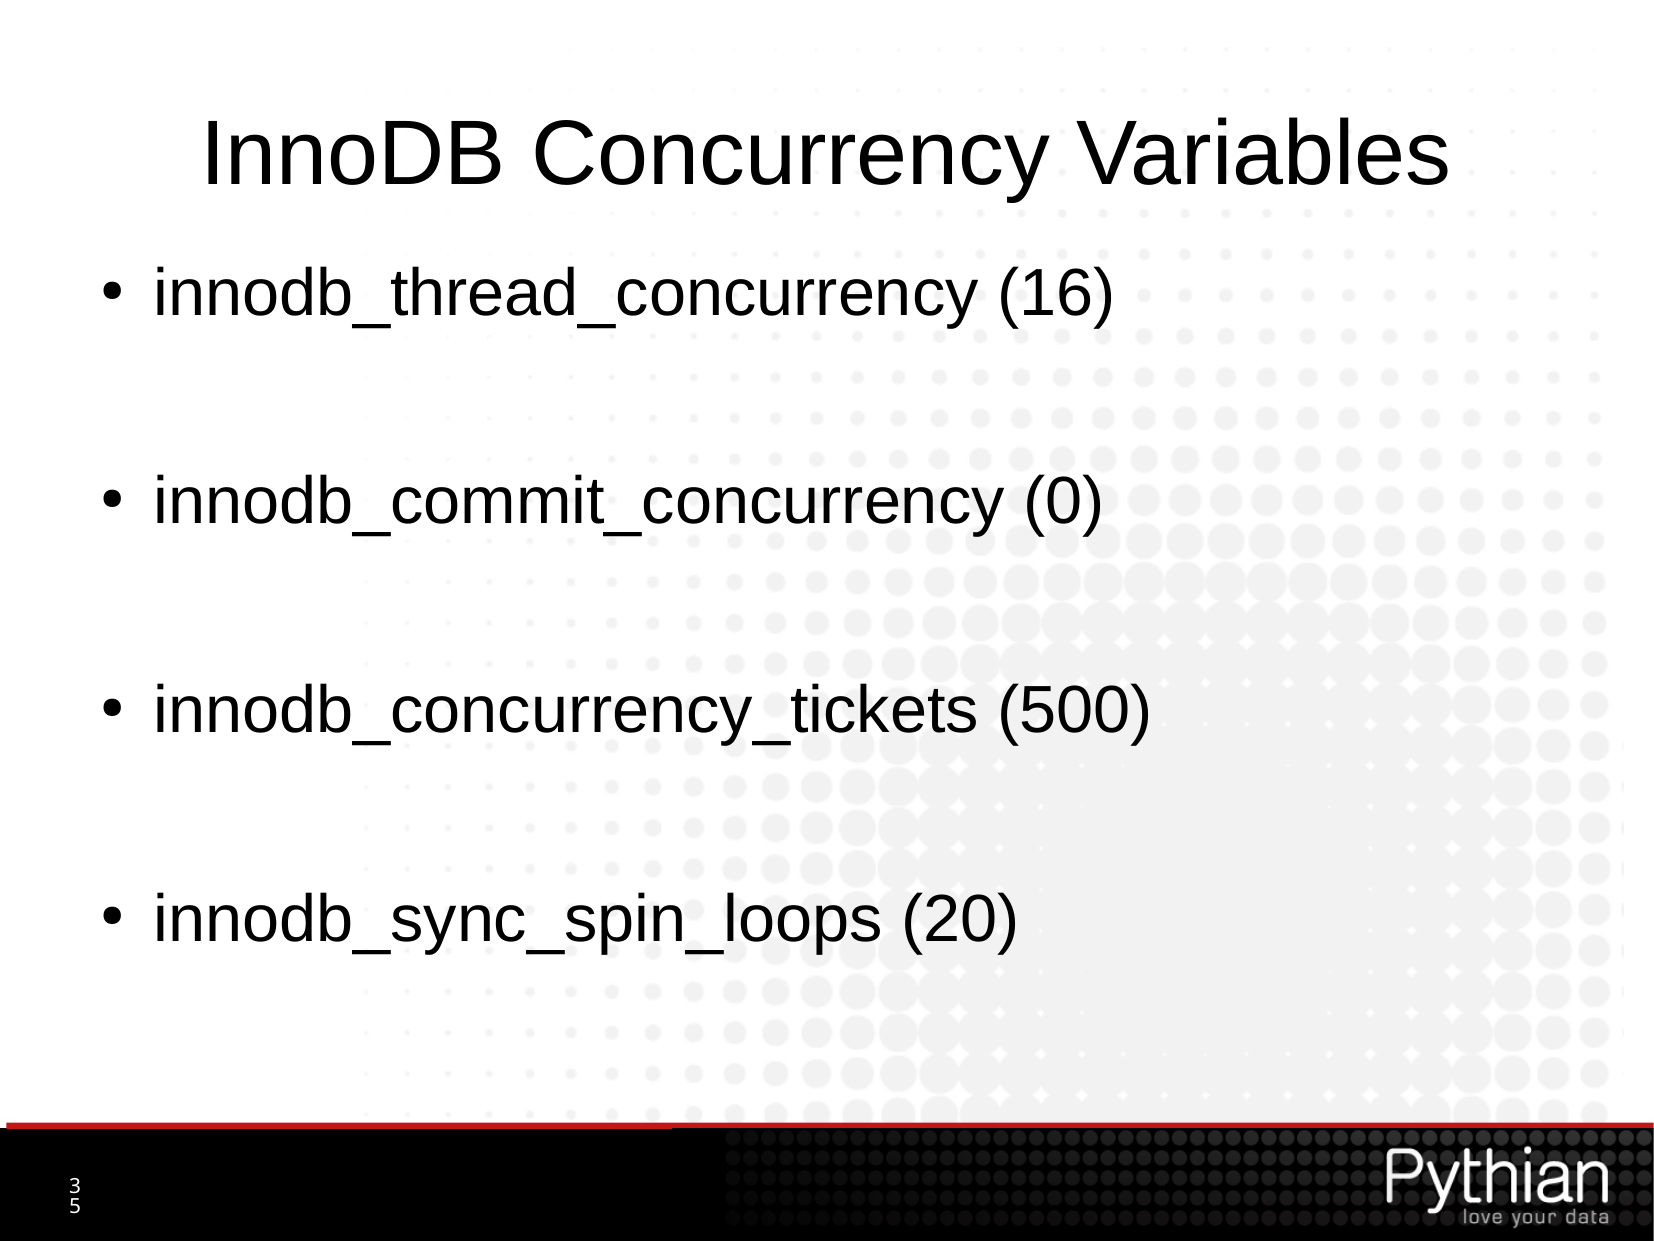

# InnoDB Concurrency Variables
innodb_thread_concurrency (16)
innodb_commit_concurrency (0)
innodb_concurrency_tickets (500)
innodb_sync_spin_loops (20)